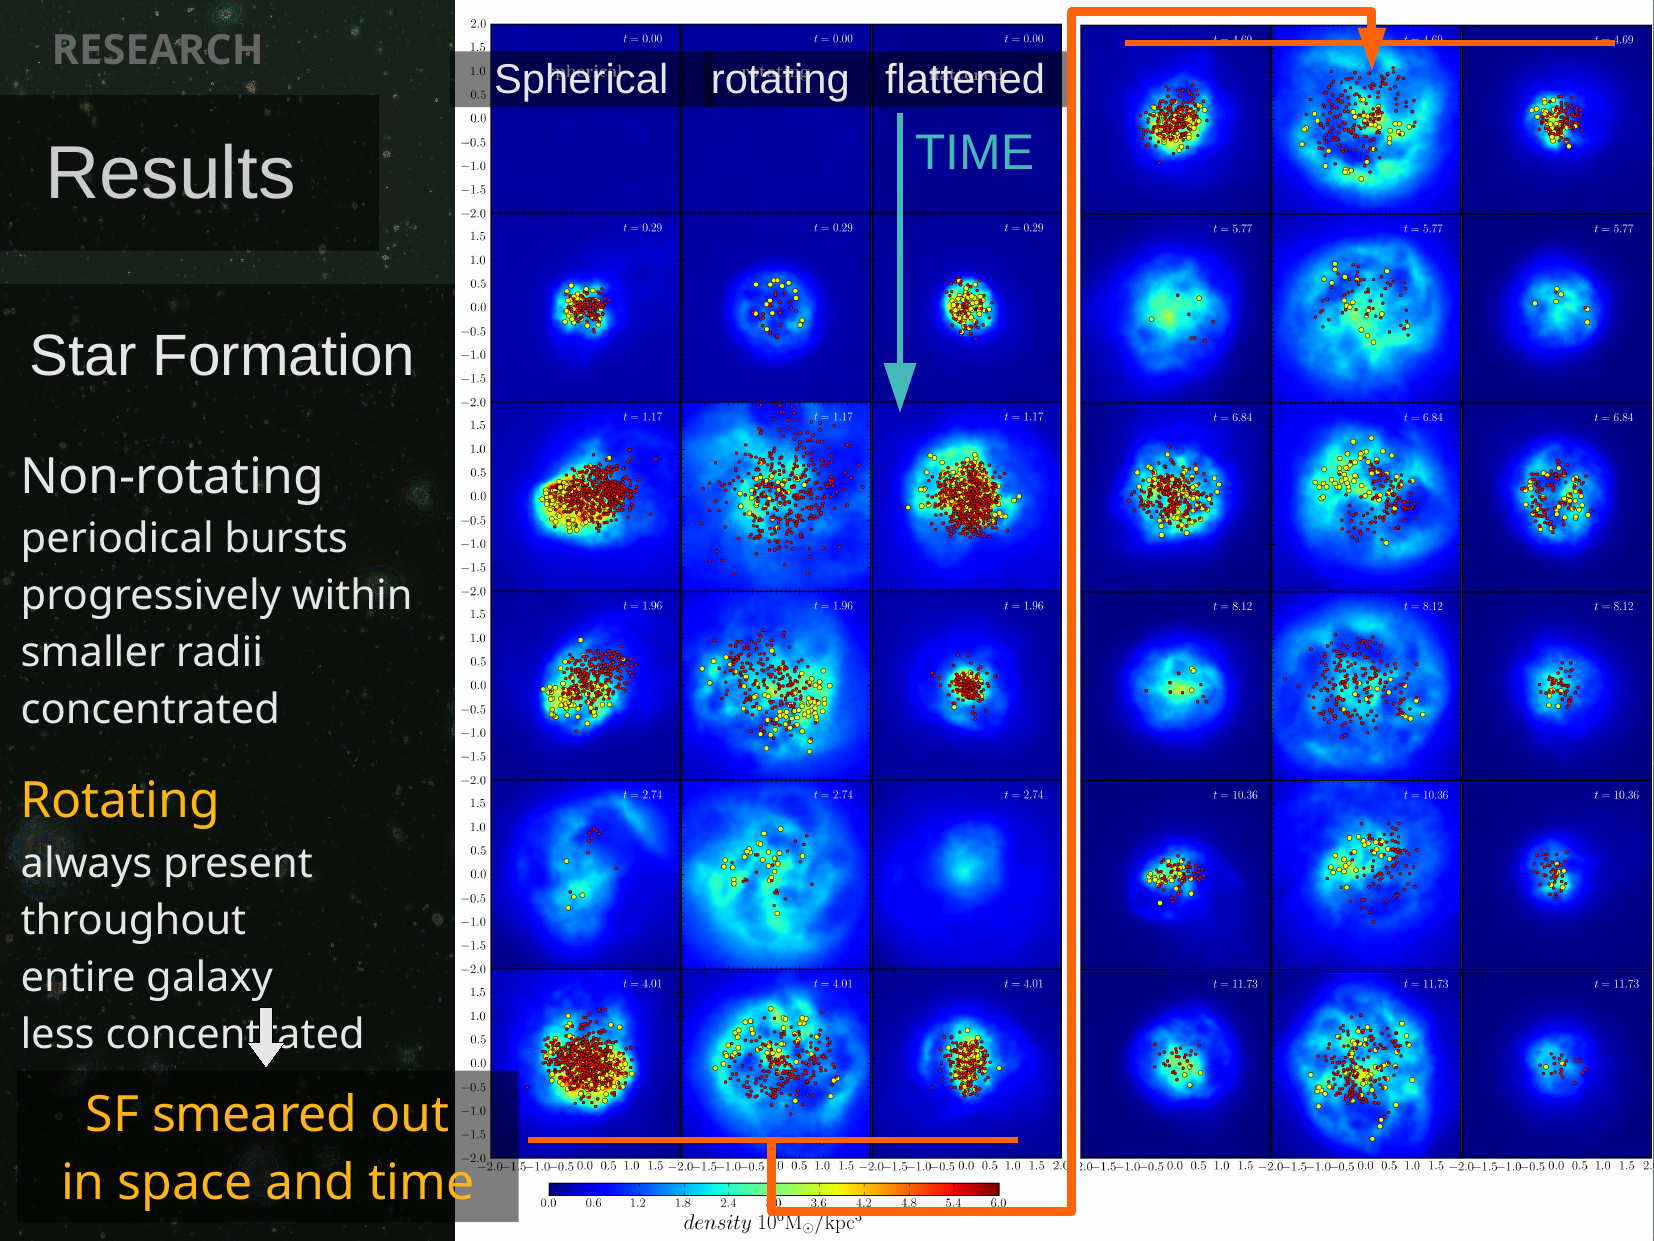

RESEARCH
Star Formation
TIME
Spherical
rotating
flattened
Results
#
Non-rotating
periodical bursts
progressively within
smaller radii
concentrated
Rotating
always present
throughout
entire galaxy
less concentrated
SF smeared out
in space and time